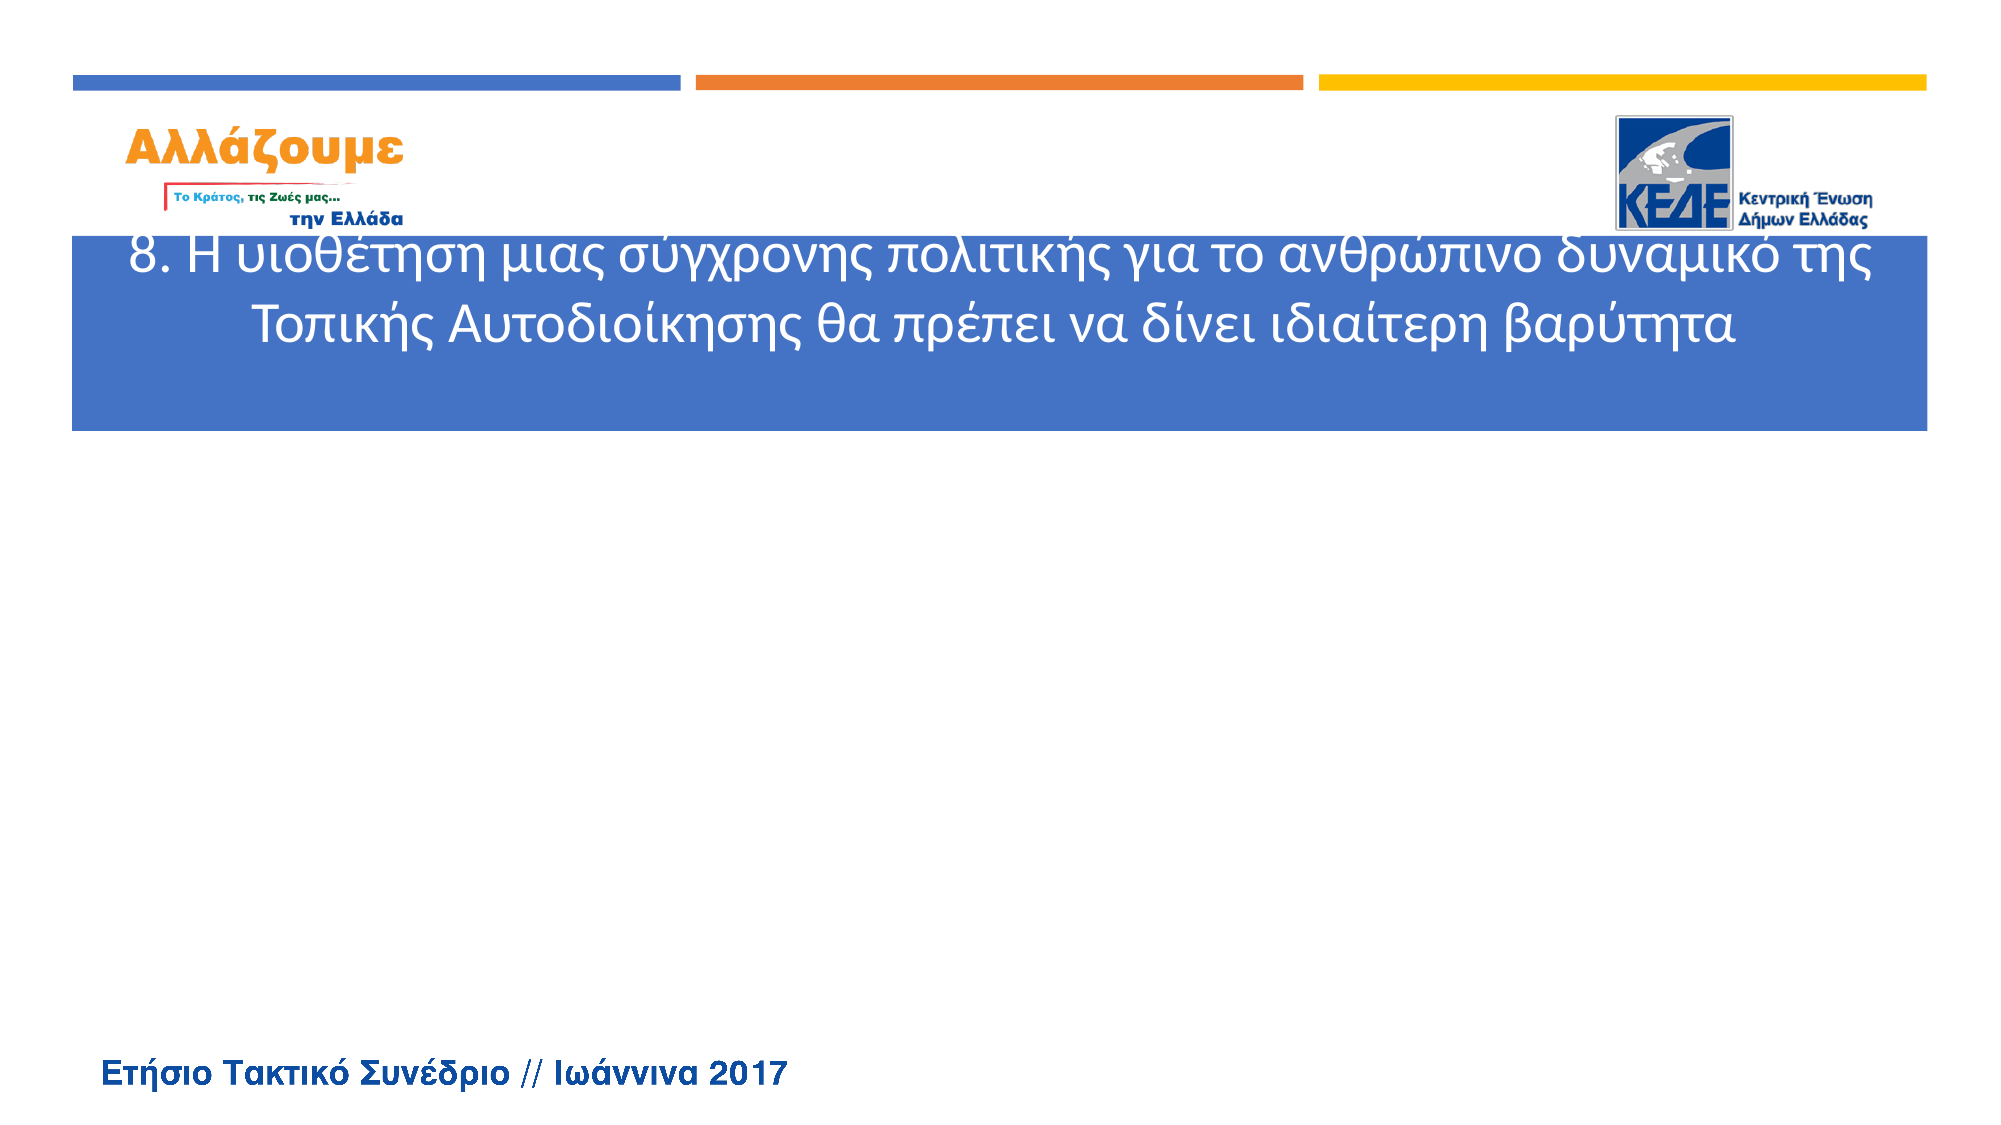

# 8. Η υιοθέτηση μιας σύγχρονης πολιτικής για το ανθρώπινο δυναμικό της Τοπικής Αυτοδιοίκησης θα πρέπει να δίνει ιδιαίτερη βαρύτητα